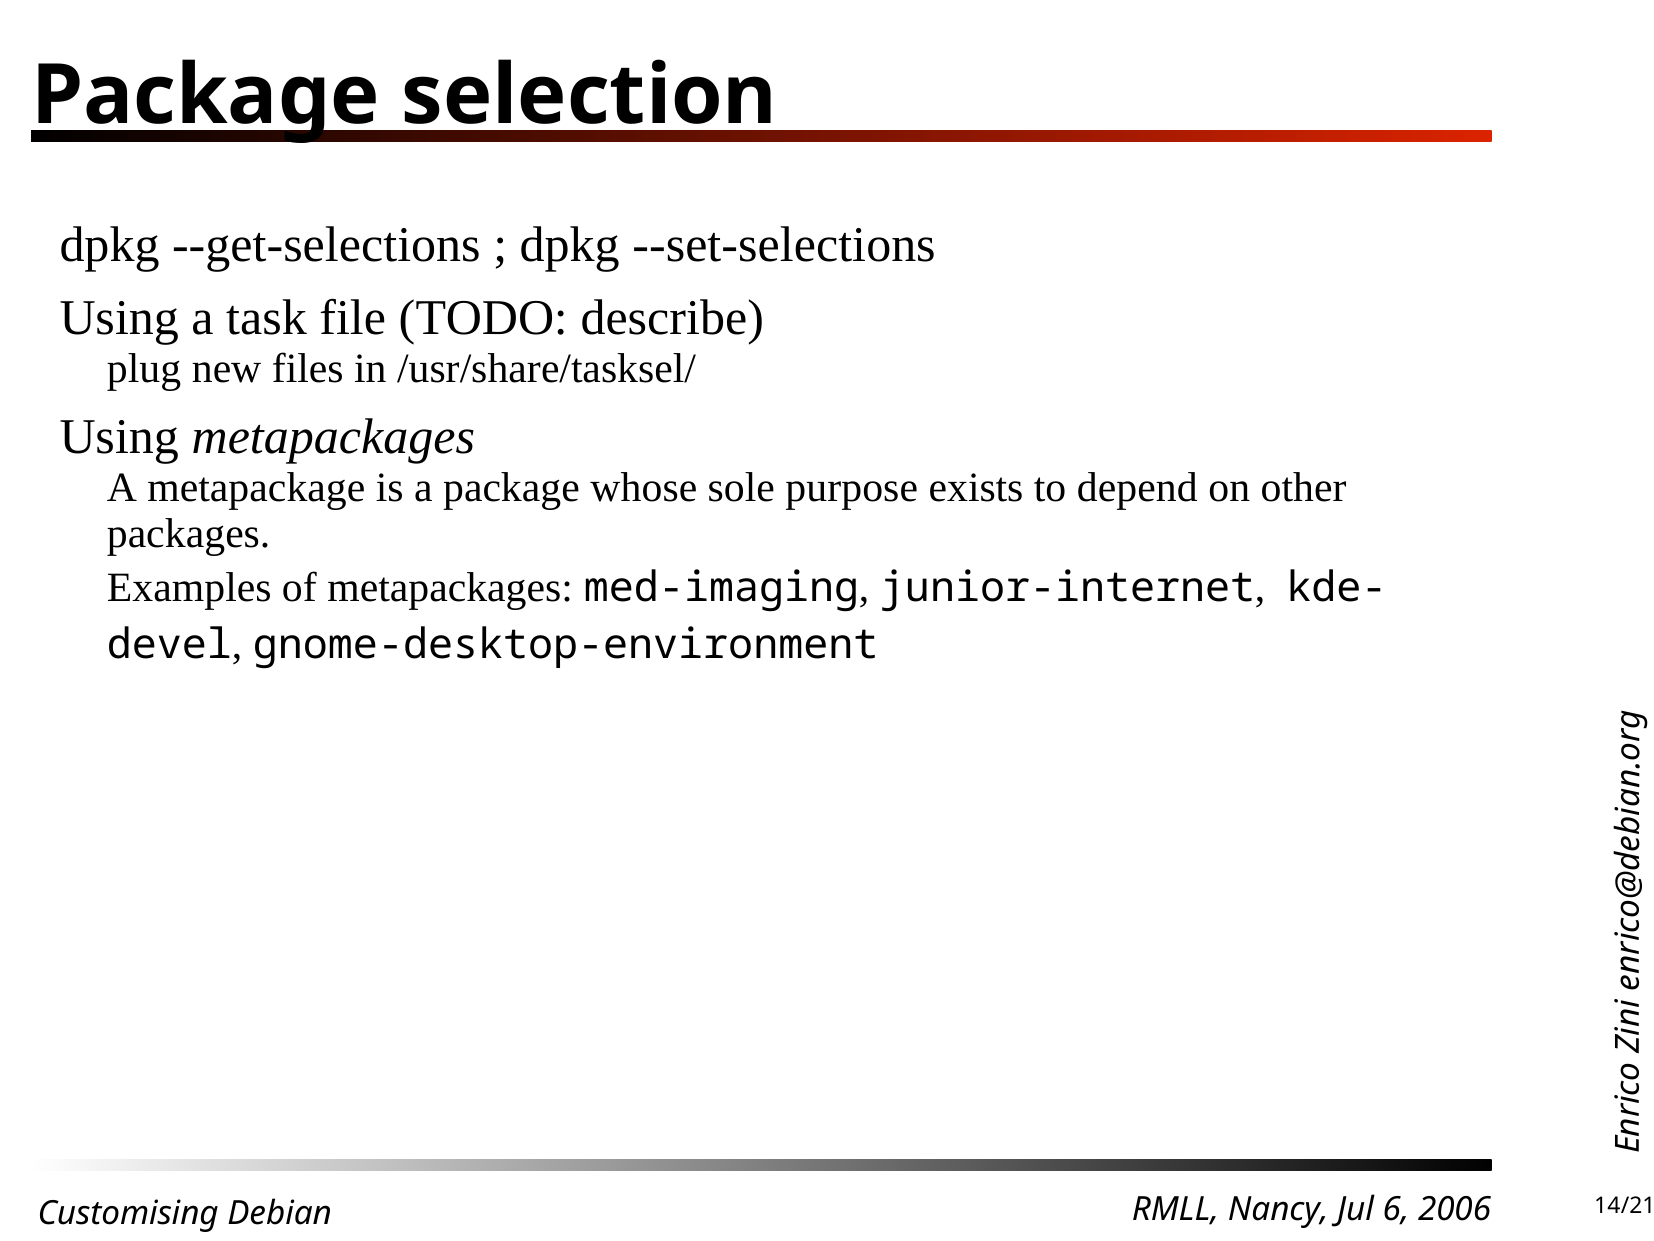

Package selection
dpkg --get-selections ; dpkg --set-selections
Using a task file (TODO: describe)
plug new files in /usr/share/tasksel/
Using metapackages
A metapackage is a package whose sole purpose exists to depend on other packages.
Examples of metapackages: med-imaging, junior-internet, kde-devel, gnome-desktop-environment